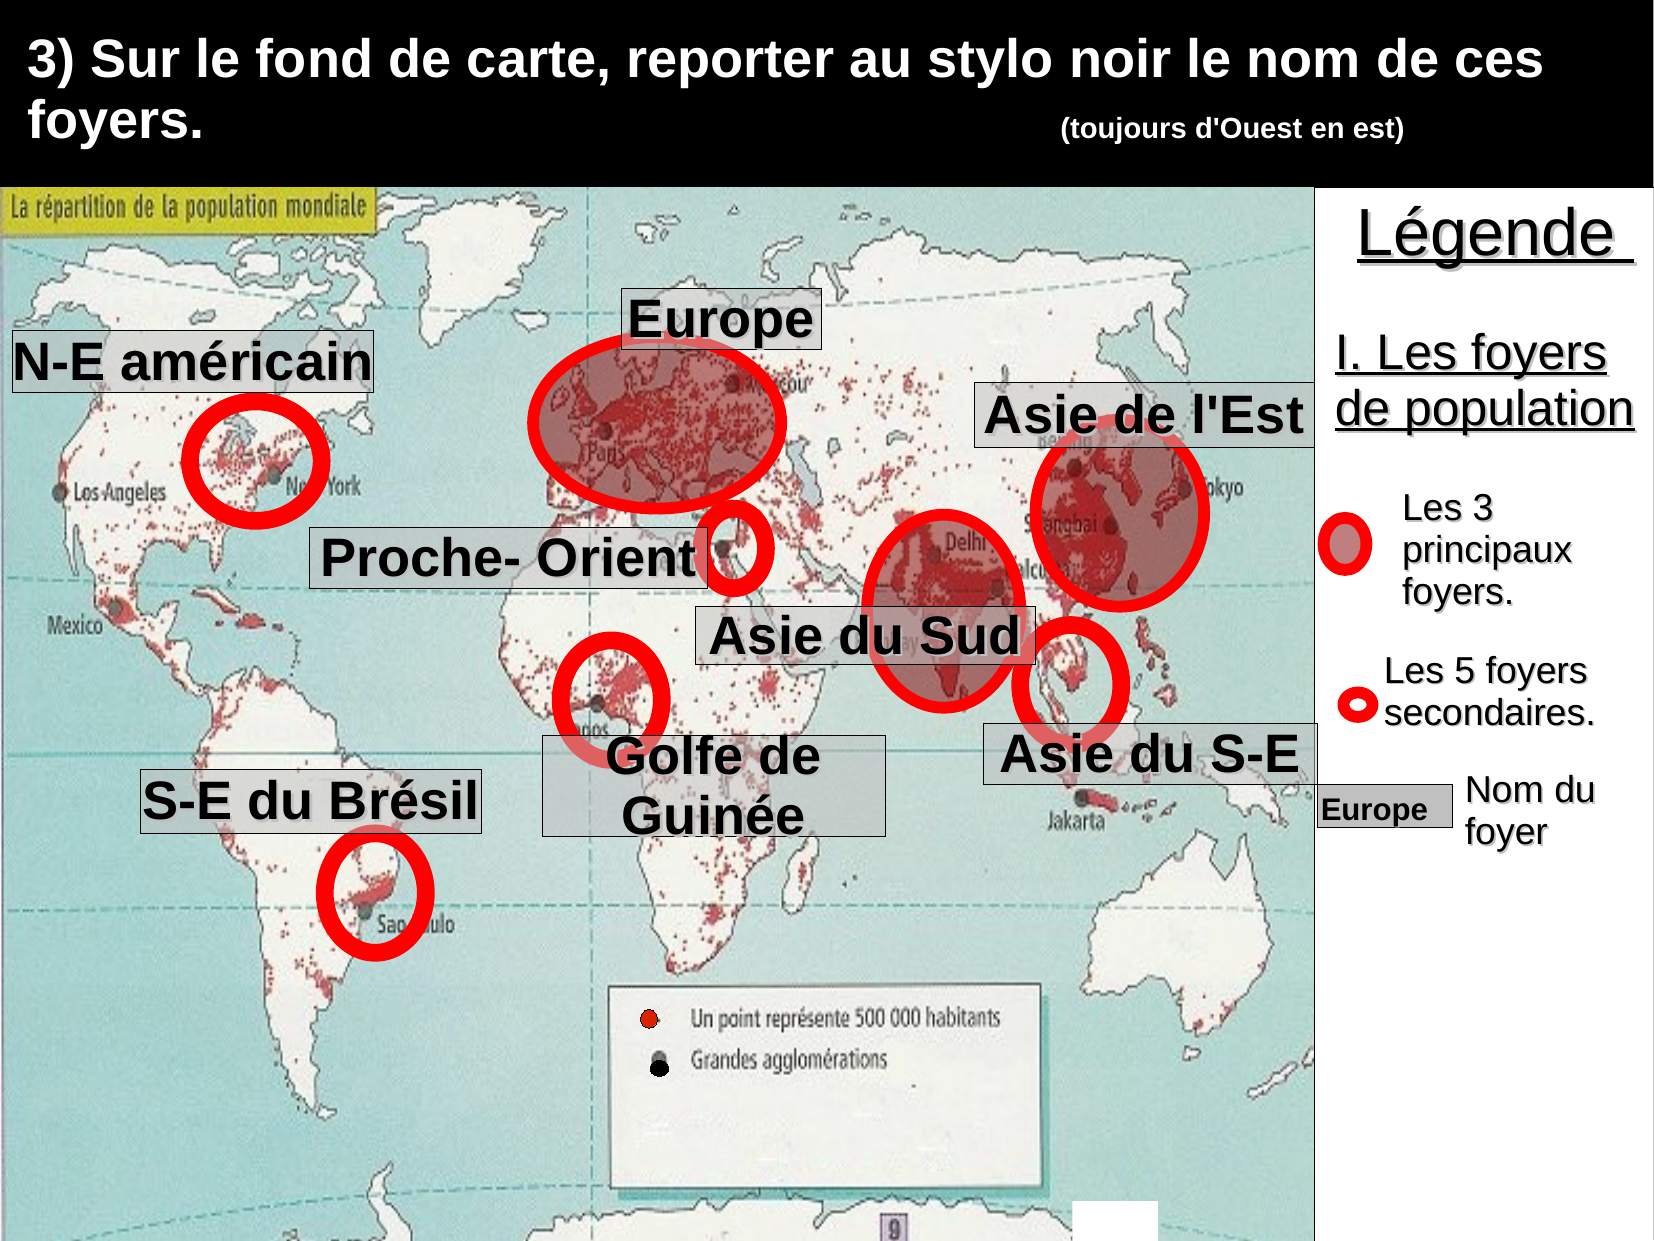

3) Sur le fond de carte, reporter au stylo noir le nom de ces foyers. 												(toujours d'Ouest en est)
Légende
Europe
I. Les foyers de population
N-E américain
Asie de l'Est
Les 3 principaux foyers.
Proche- Orient
Asie du Sud
Les 5 foyers secondaires.
Asie du S-E
 Golfe de
Guinée
Nom du foyer
S-E du Brésil
Europe